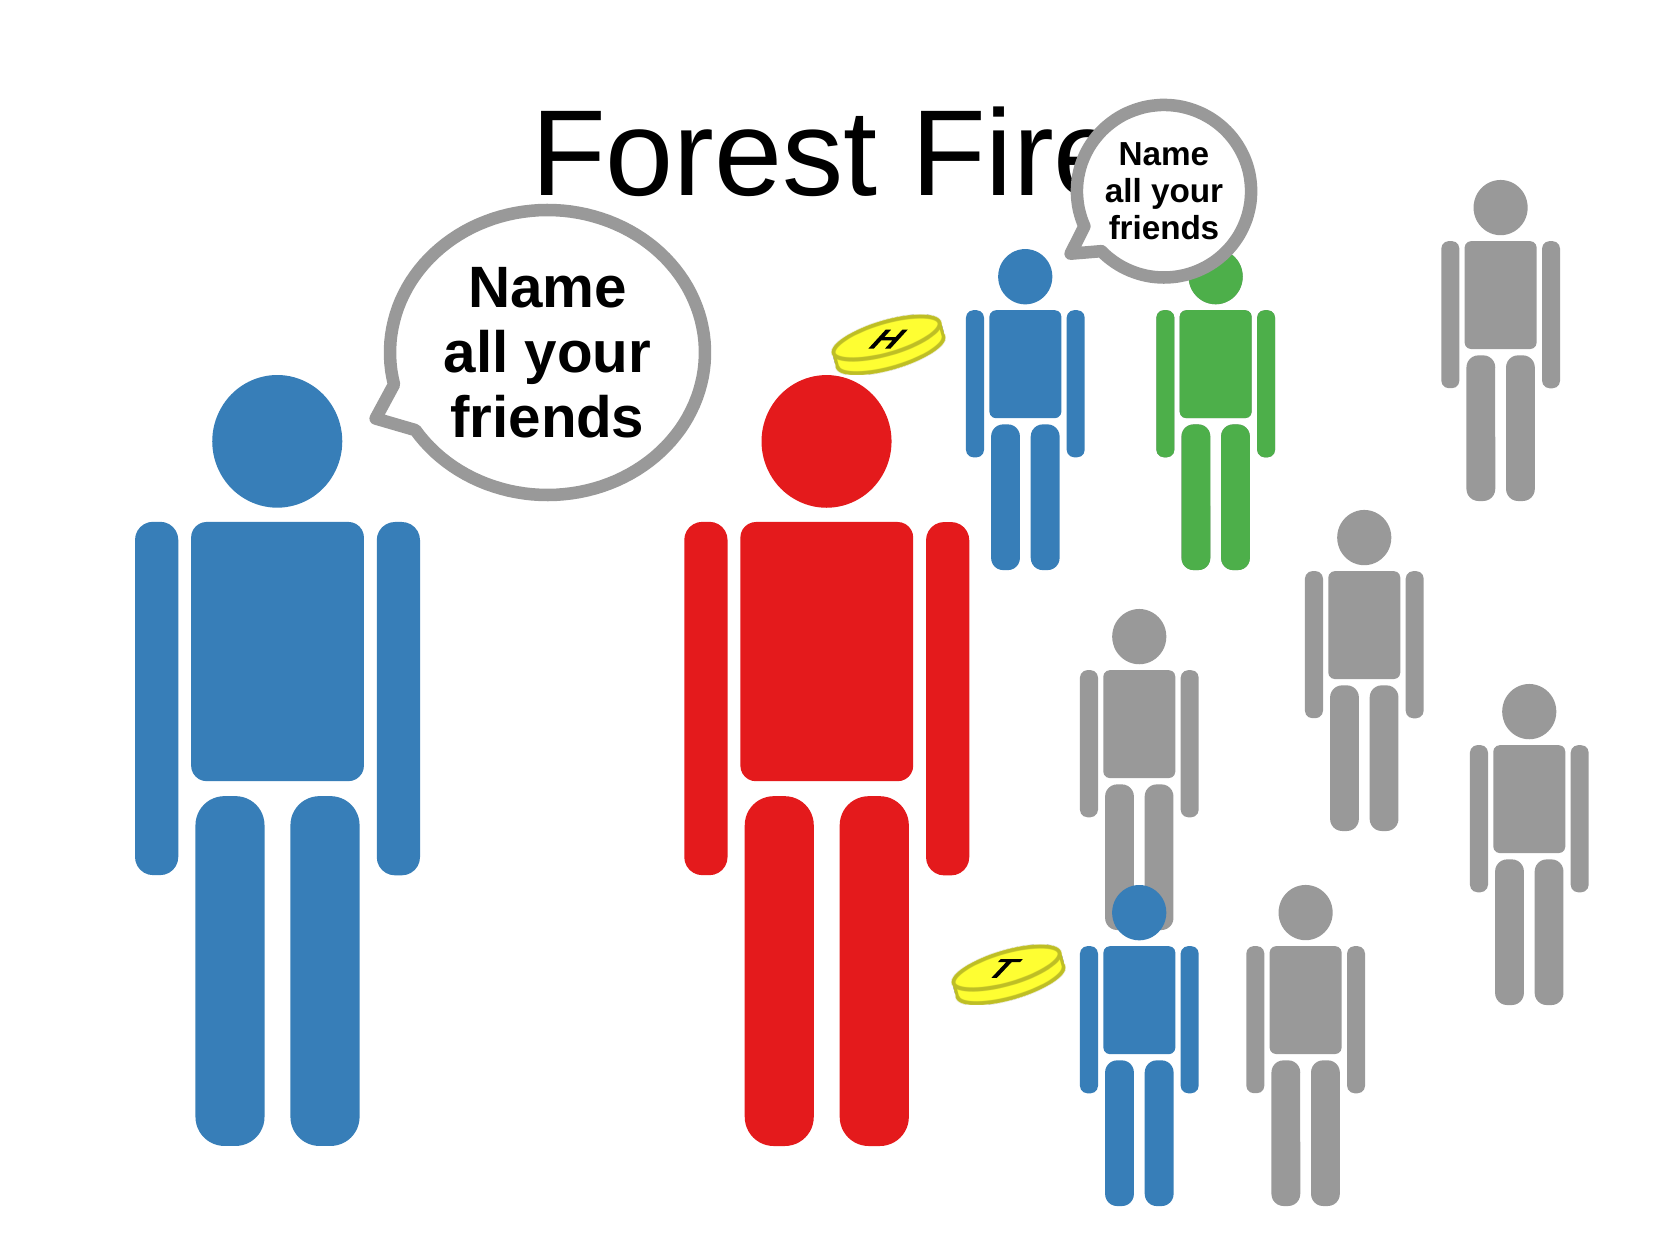

# Forest Fire
Name
all your
friends
Name
all your
friends